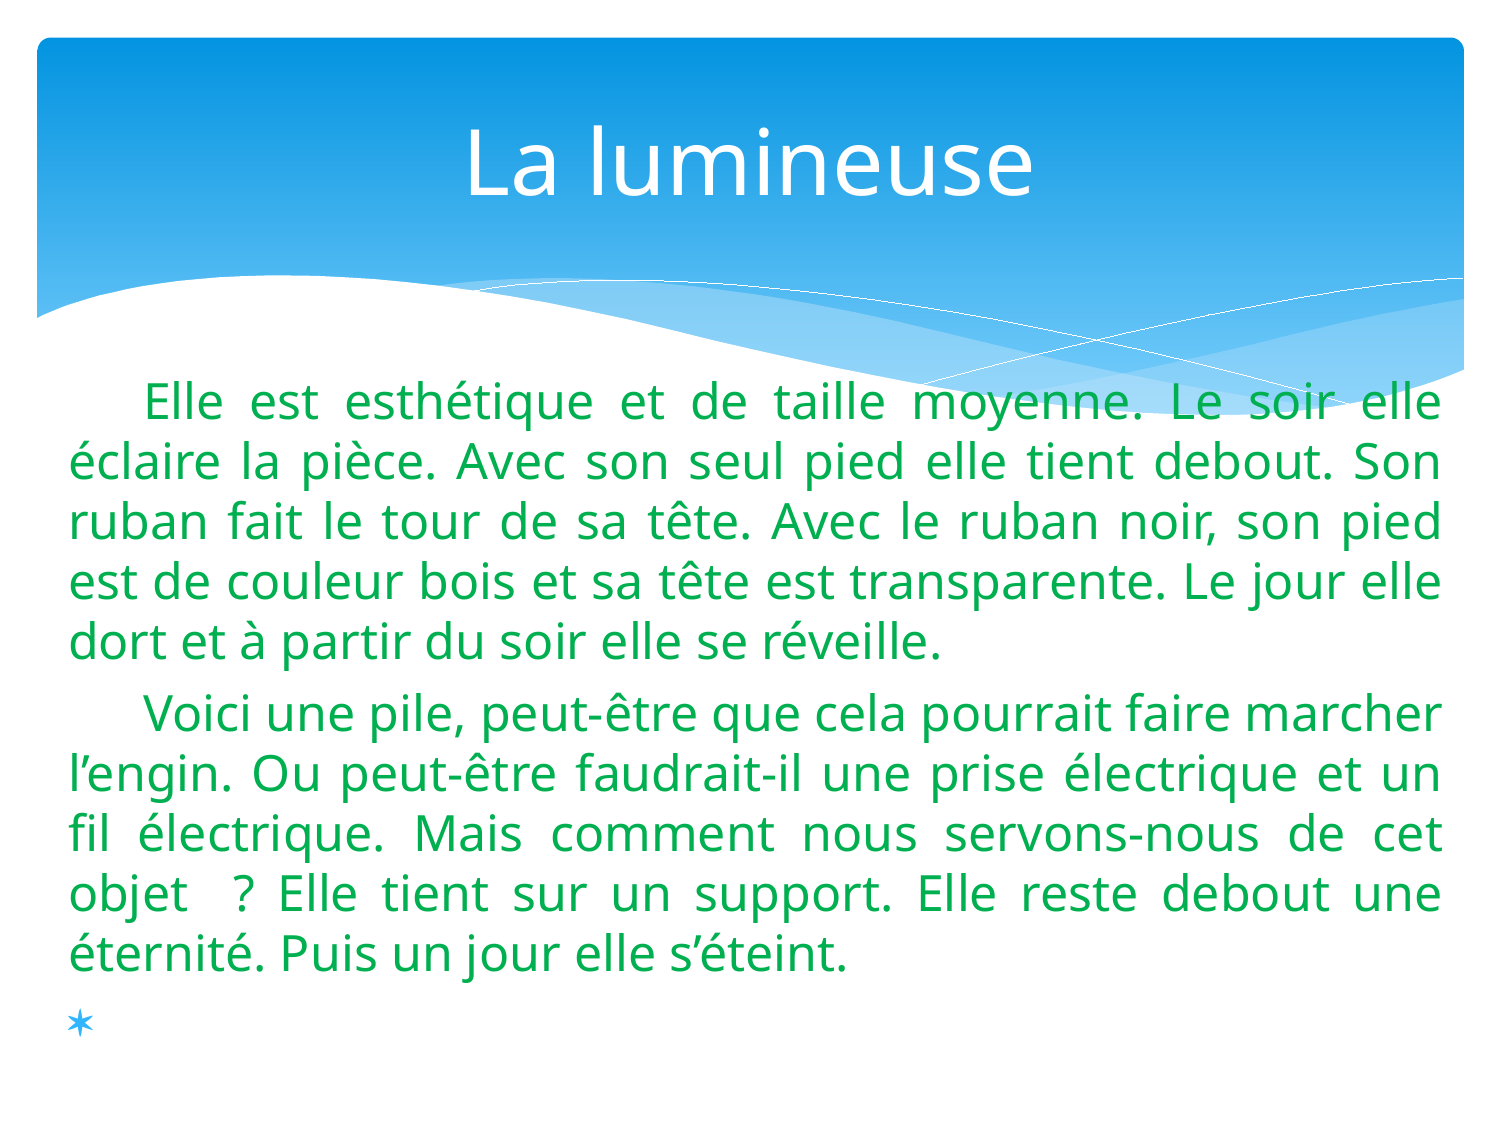

La lumineuse
# Elle est esthétique et de taille moyenne. Le soir elle éclaire la pièce. Avec son seul pied elle tient debout. Son ruban fait le tour de sa tête. Avec le ruban noir, son pied est de couleur bois et sa tête est transparente. Le jour elle dort et à partir du soir elle se réveille.
	Voici une pile, peut-être que cela pourrait faire marcher l’engin. Ou peut-être faudrait-il une prise électrique et un fil électrique. Mais comment nous servons-nous de cet objet ? Elle tient sur un support. Elle reste debout une éternité. Puis un jour elle s’éteint.